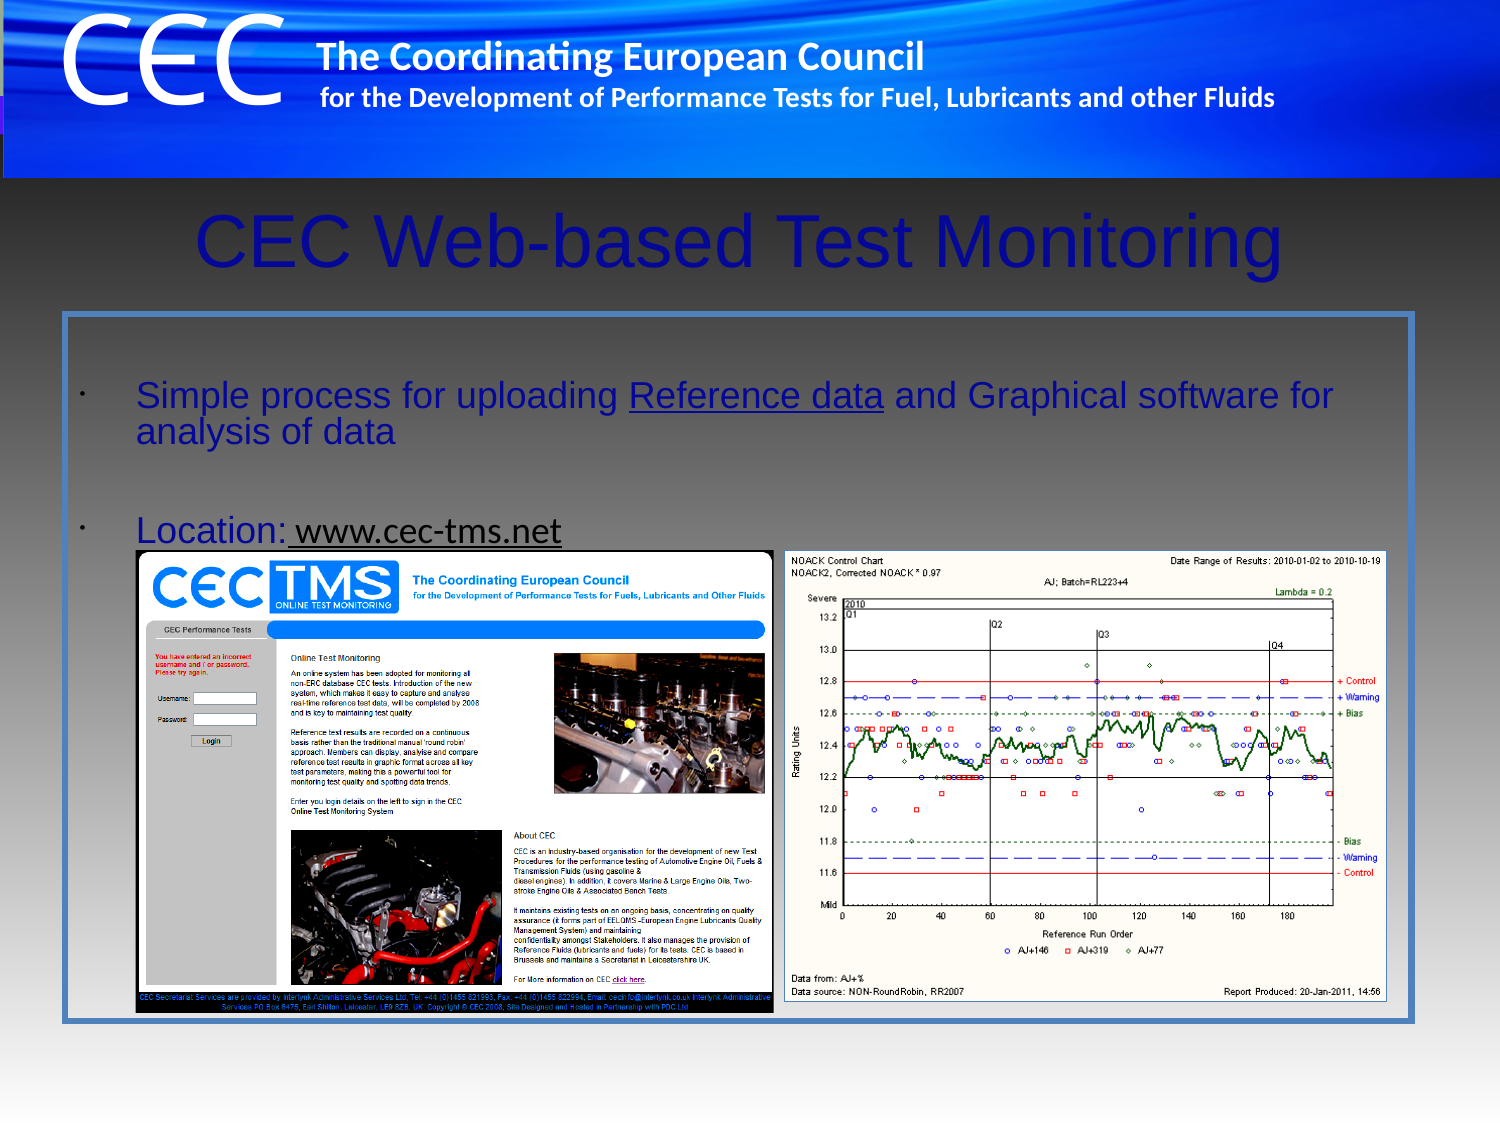

# CEC Web-based Test Monitoring
Simple process for uploading Reference data and Graphical software for analysis of data
Location: www.cec-tms.net